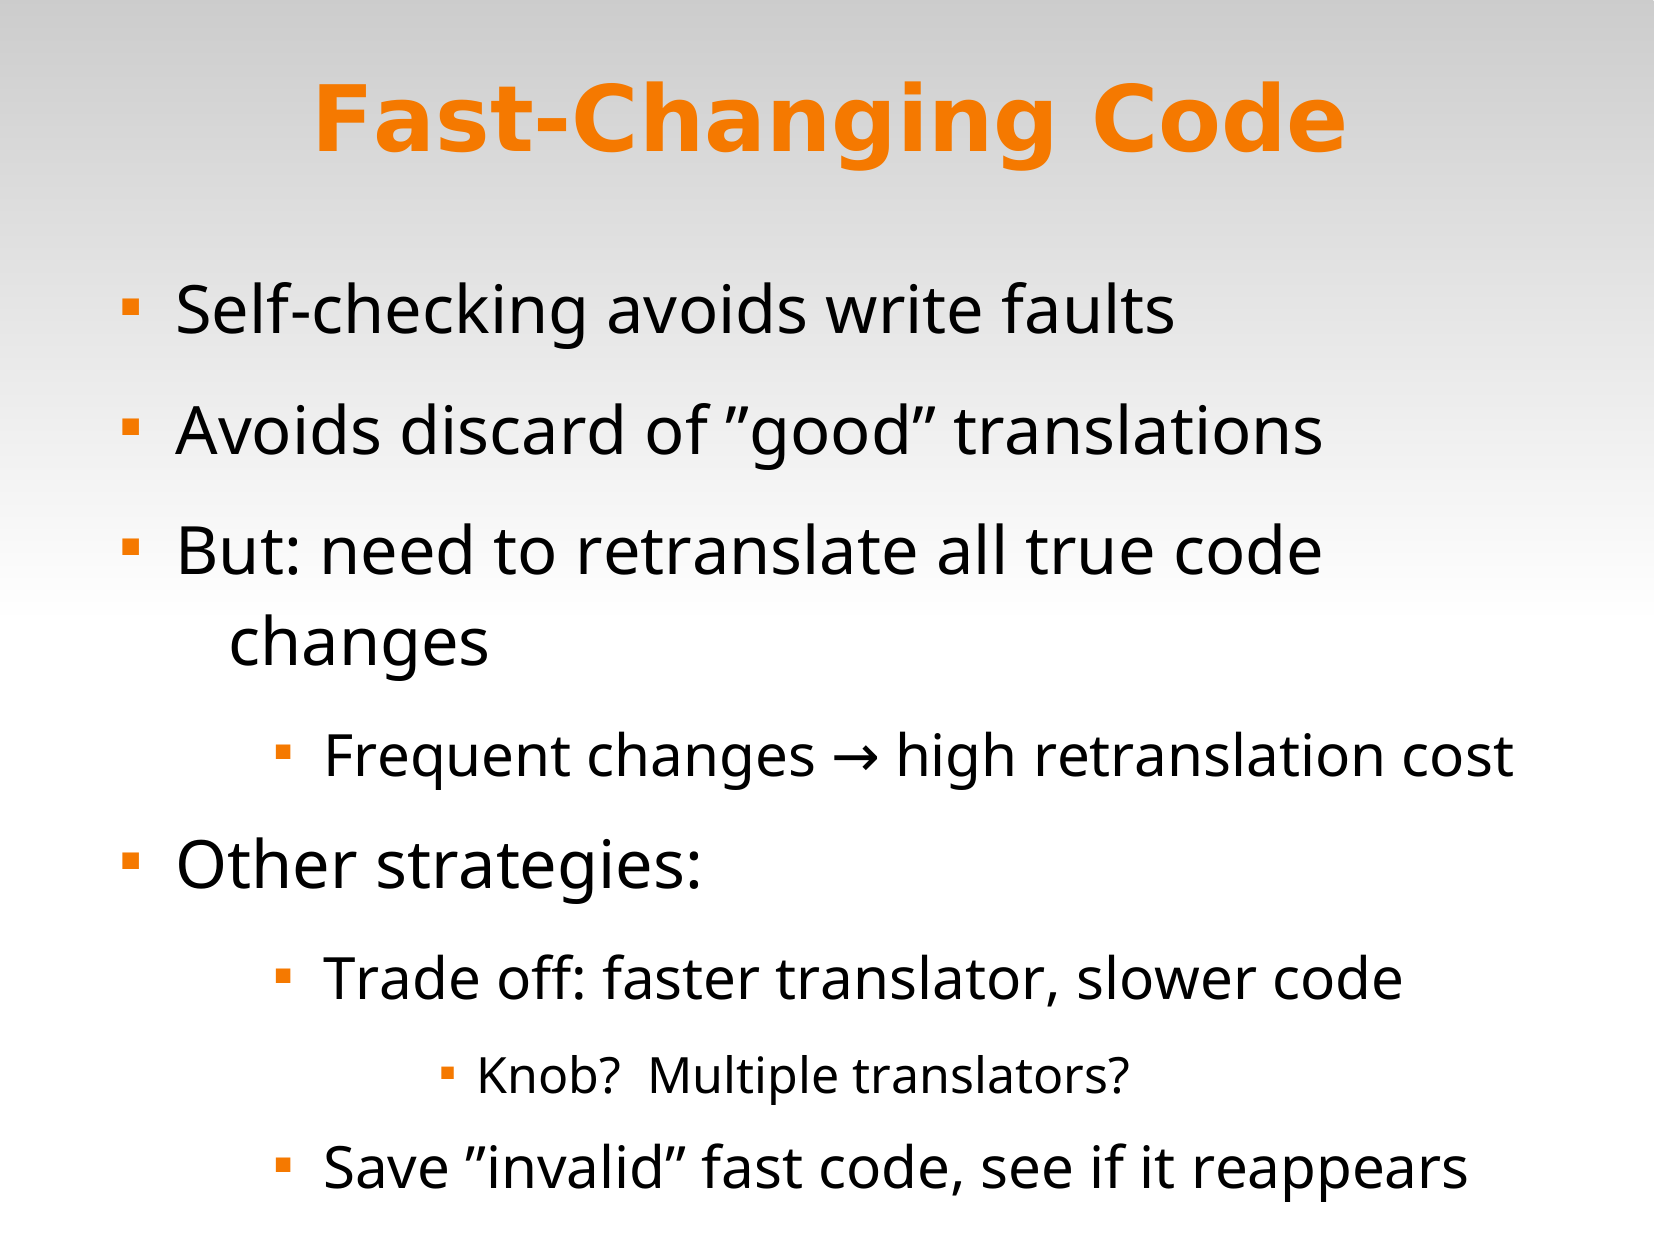

# Fast-Changing Code
Self-checking avoids write faults
Avoids discard of ”good” translations
But: need to retranslate all true code changes
Frequent changes → high retranslation cost
Other strategies:
Trade off: faster translator, slower code
Knob? Multiple translators?
Save ”invalid” fast code, see if it reappears
Many SMC patterns have just a few values